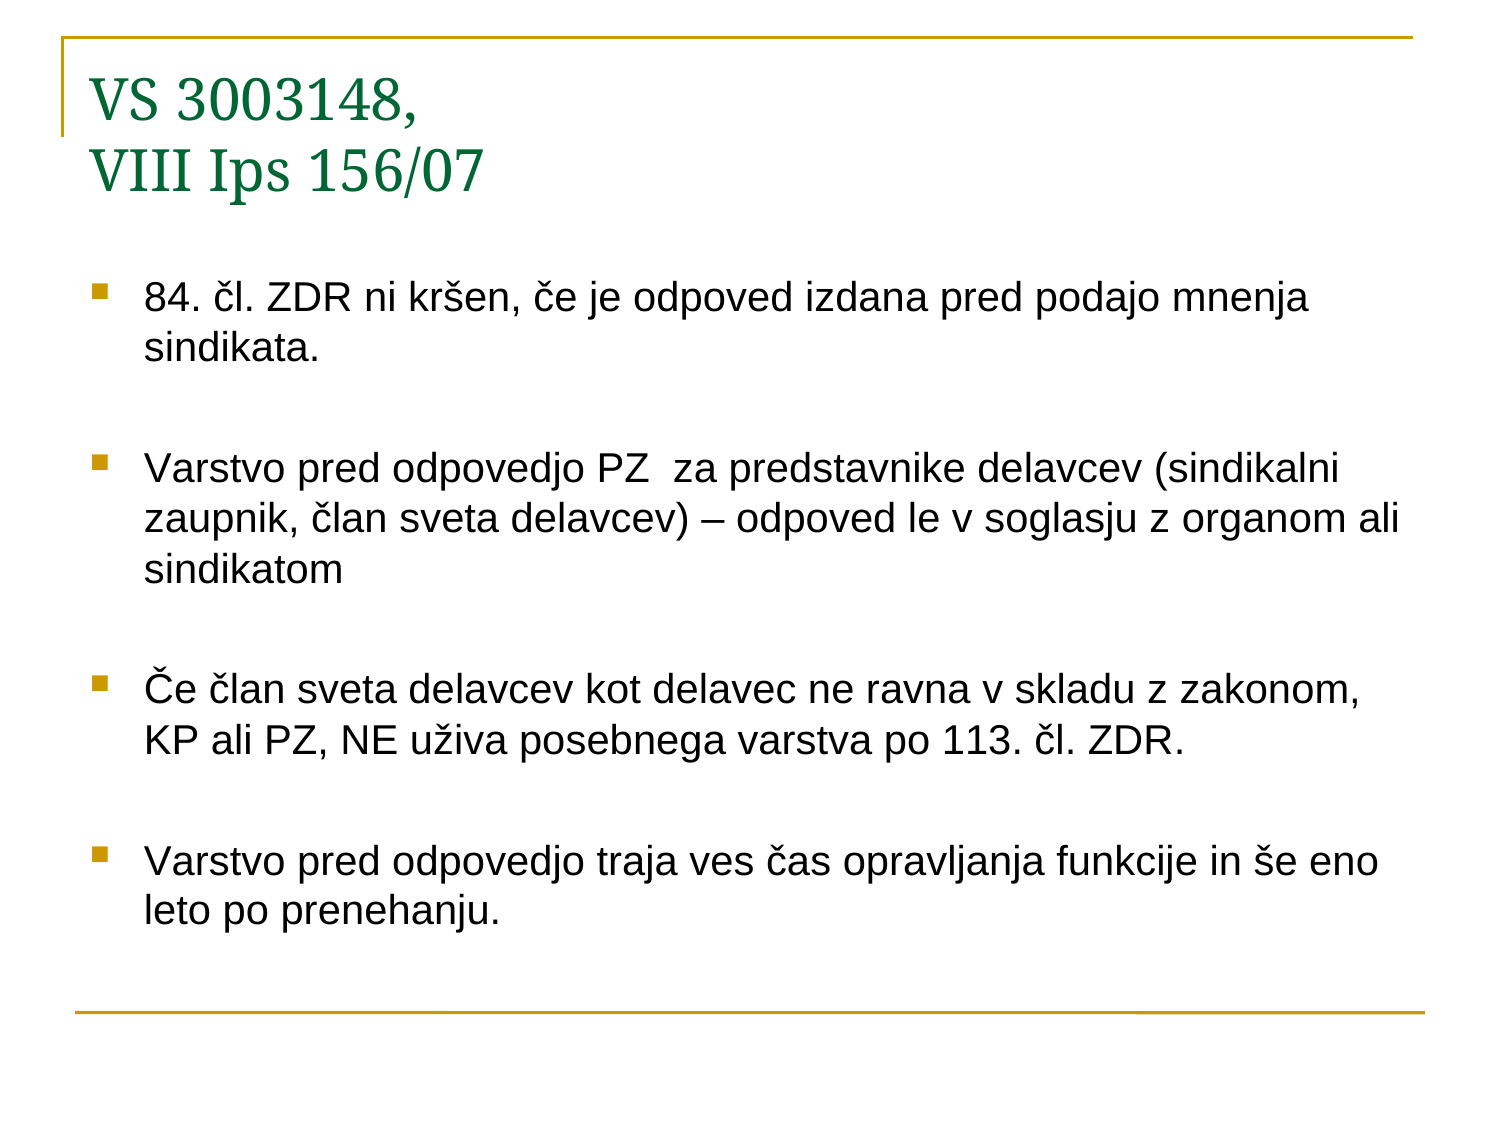

# VS 3003148, VIII Ips 156/07
84. čl. ZDR ni kršen, če je odpoved izdana pred podajo mnenja sindikata.
Varstvo pred odpovedjo PZ za predstavnike delavcev (sindikalni zaupnik, član sveta delavcev) – odpoved le v soglasju z organom ali sindikatom
Če član sveta delavcev kot delavec ne ravna v skladu z zakonom, KP ali PZ, NE uživa posebnega varstva po 113. čl. ZDR.
Varstvo pred odpovedjo traja ves čas opravljanja funkcije in še eno leto po prenehanju.